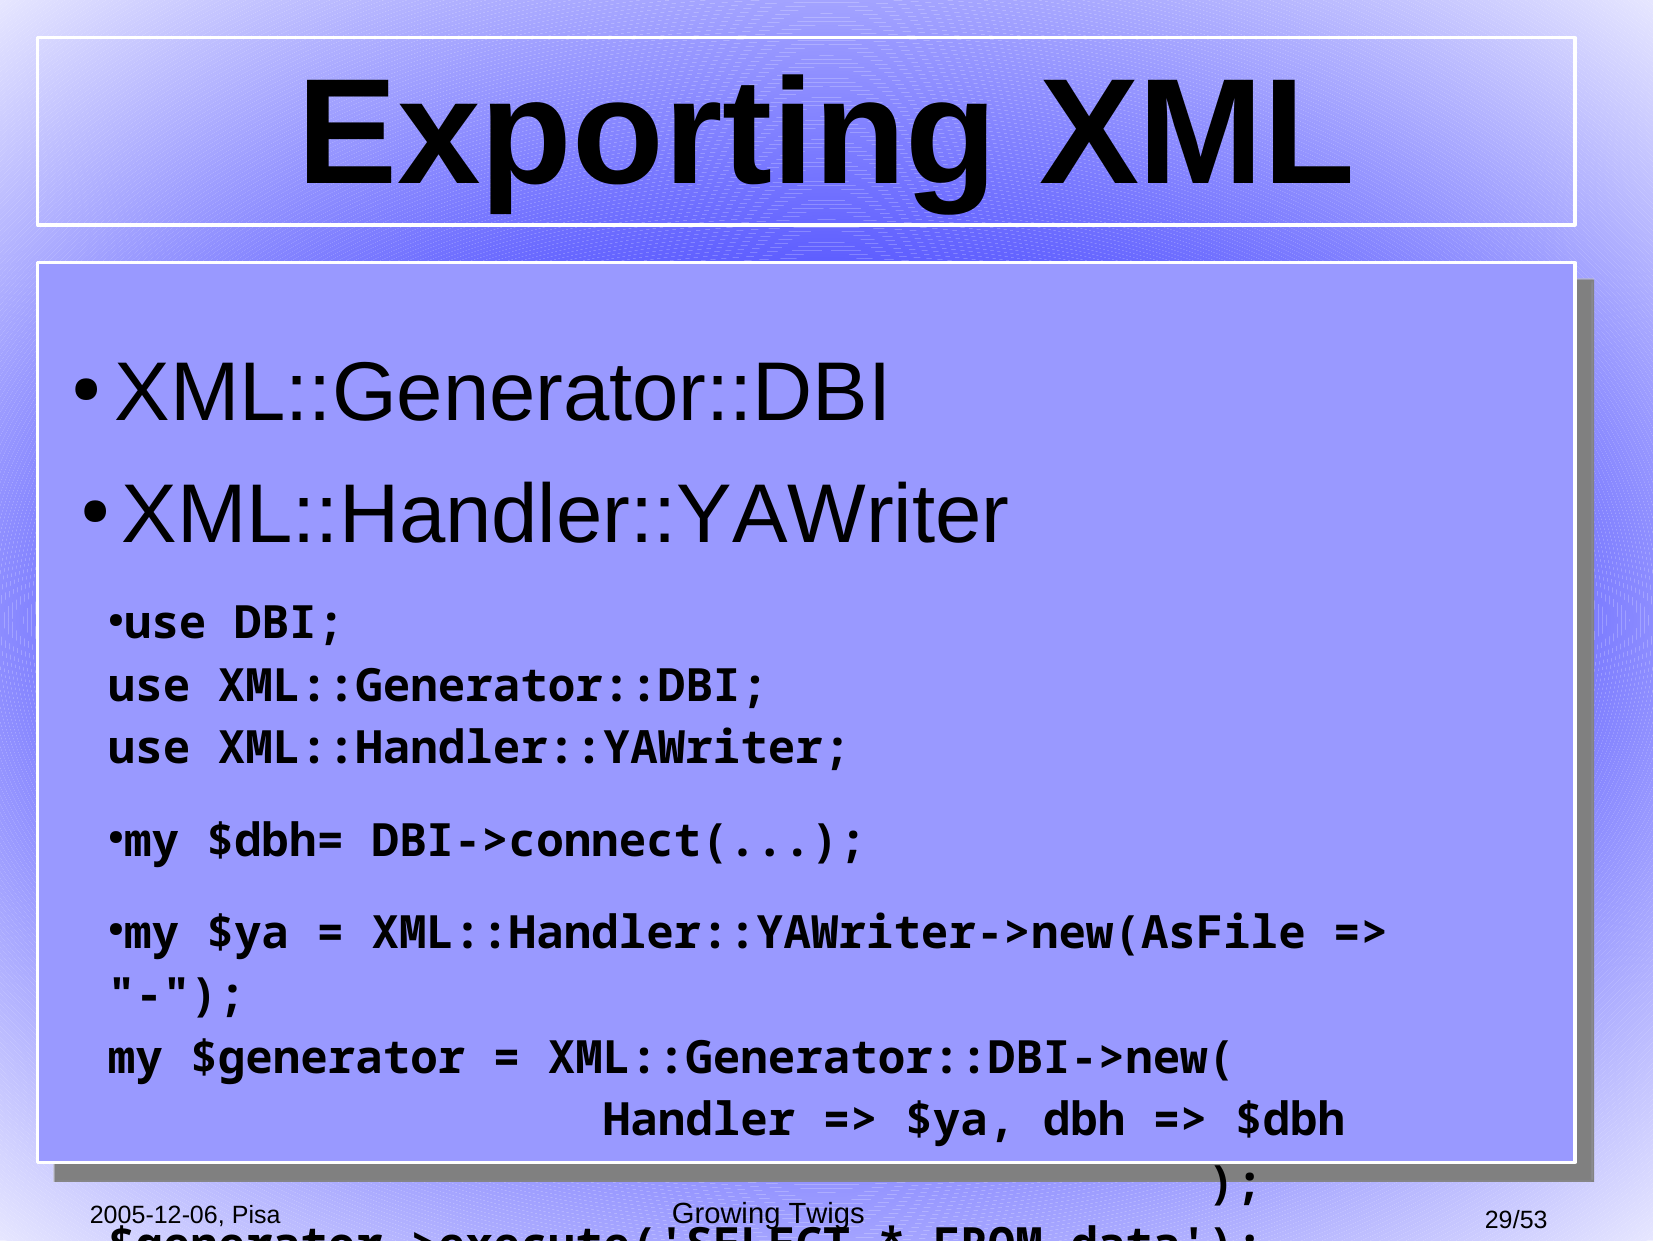

# Exporting XML
XML::Generator::DBI
XML::Handler::YAWriter
use DBI;
use XML::Generator::DBI;
use XML::Handler::YAWriter;
my $dbh= DBI->connect(...);
my $ya = XML::Handler::YAWriter->new(AsFile => "-");
my $generator = XML::Generator::DBI->new(
 Handler => $ya, dbh => $dbh
 );
$generator->execute('SELECT * FROM data');